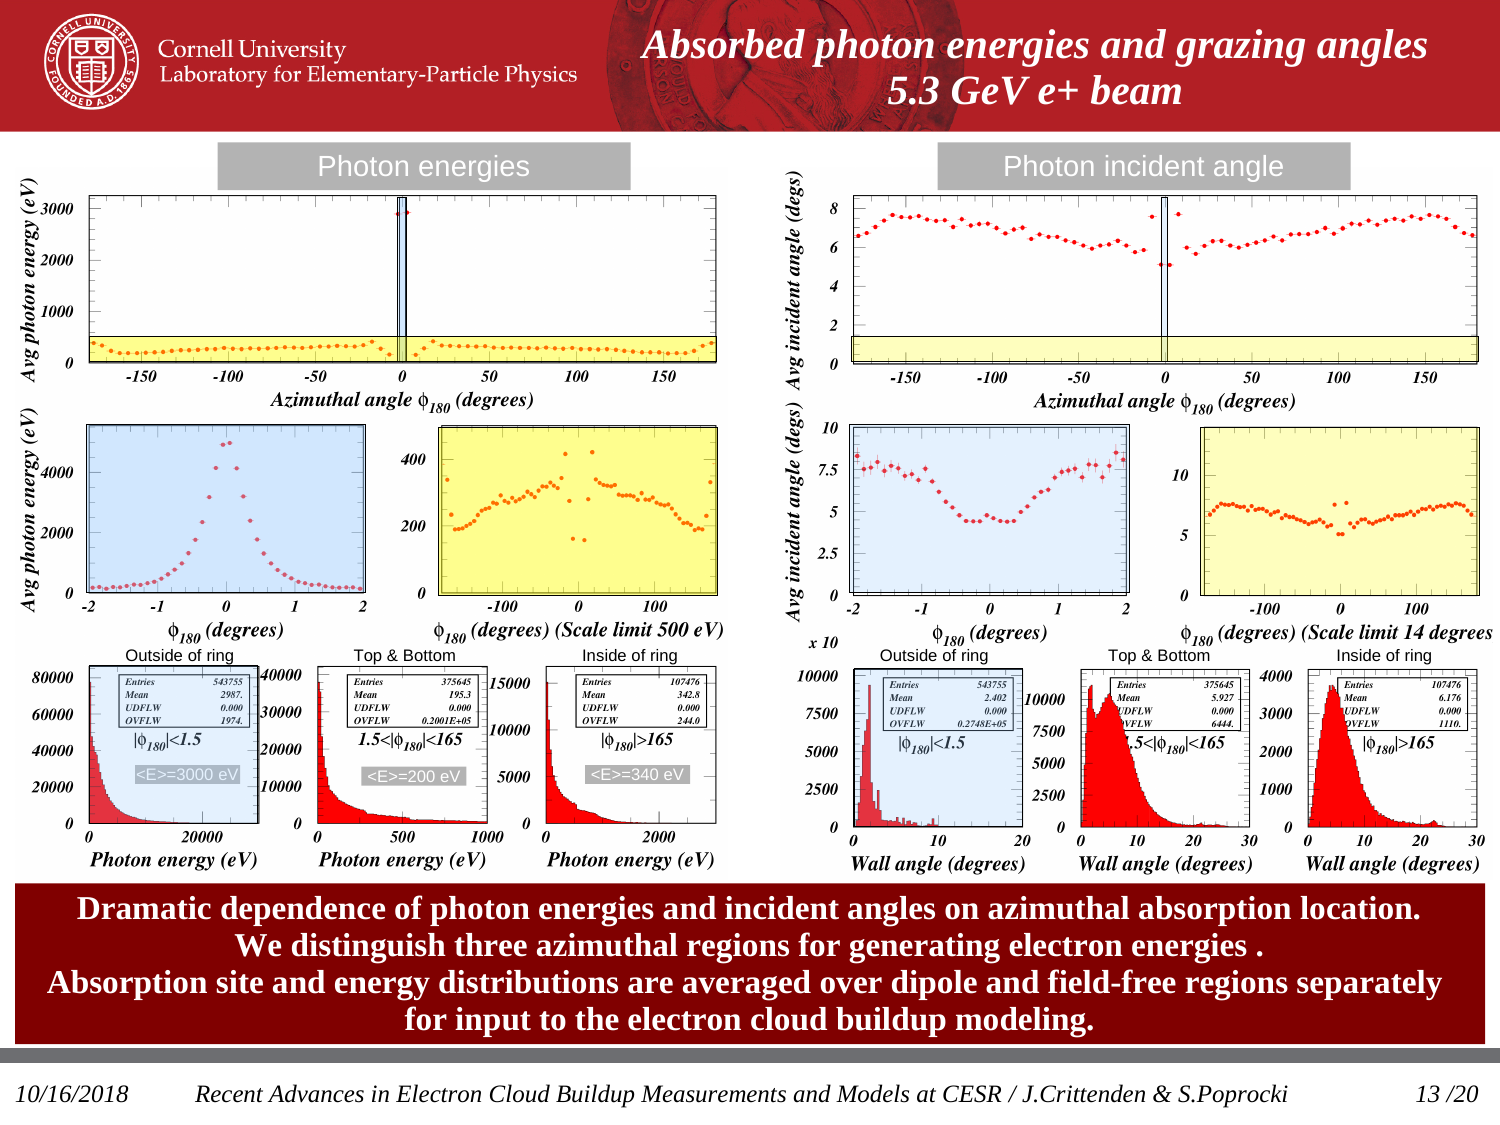

# Absorbed photon energies and grazing angles 5.3 GeV e+ beam
Photon energies
Photon incident angle
Outside of ring
Top & Bottom
Inside of ring
Outside of ring
Top & Bottom
Inside of ring
<E>=3000 eV
<E>=340 eV
<E>=200 eV
Dramatic dependence of photon energies and incident angles on azimuthal absorption location.
We distinguish three azimuthal regions for generating electron energies .
Absorption site and energy distributions are averaged over dipole and field-free regions separately
for input to the electron cloud buildup modeling.